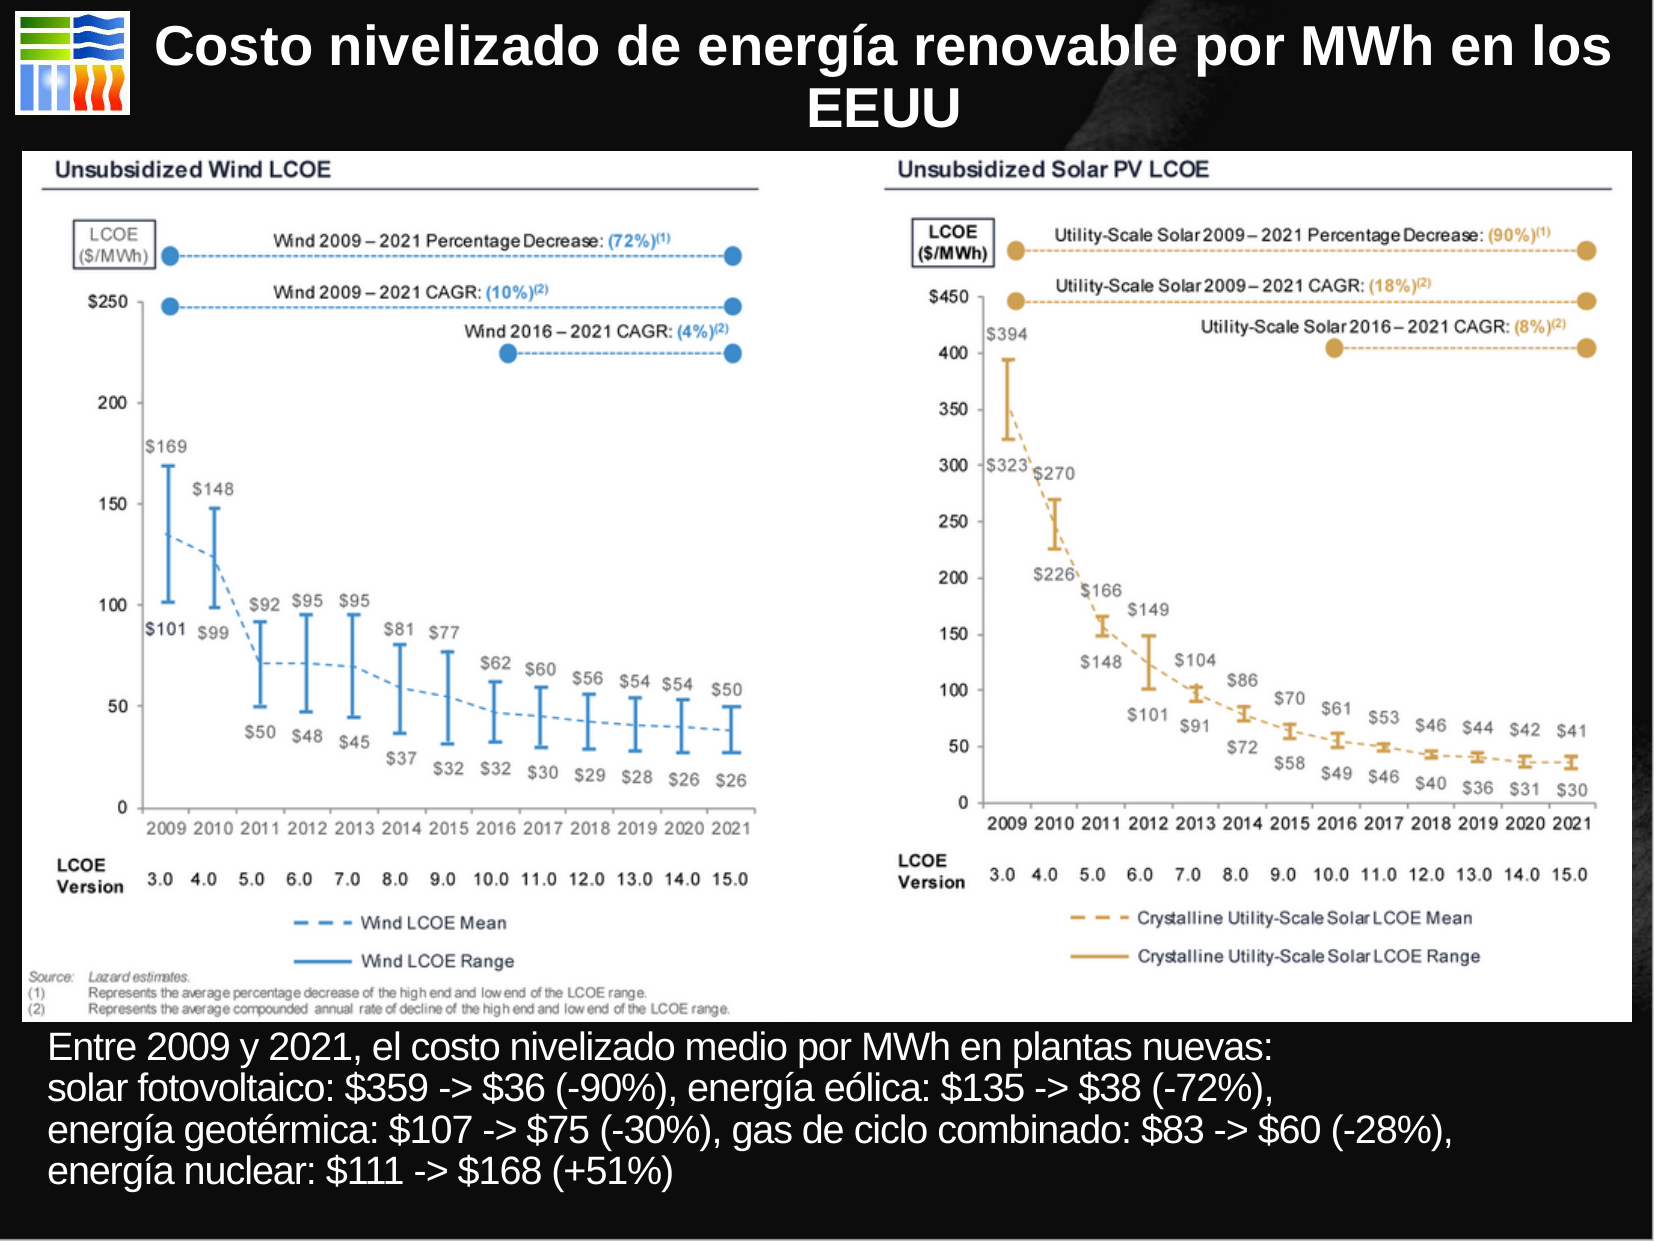

# Costo nivelizado de energía renovable por MWh en los EEUU
Según el MMAyA (2009), emisiones crecieron de 38,6 MTn CO2-eq en 1990 a 91,7 MTn CO2-eq en 2004.
Entre 2009 y 2021, el costo nivelizado medio por MWh en plantas nuevas:
solar fotovoltaico: $359 -> $36 (-90%), energía eólica: $135 -> $38 (-72%),
energía geotérmica: $107 -> $75 (-30%), gas de ciclo combinado: $83 -> $60 (-28%),
energía nuclear: $111 -> $168 (+51%)